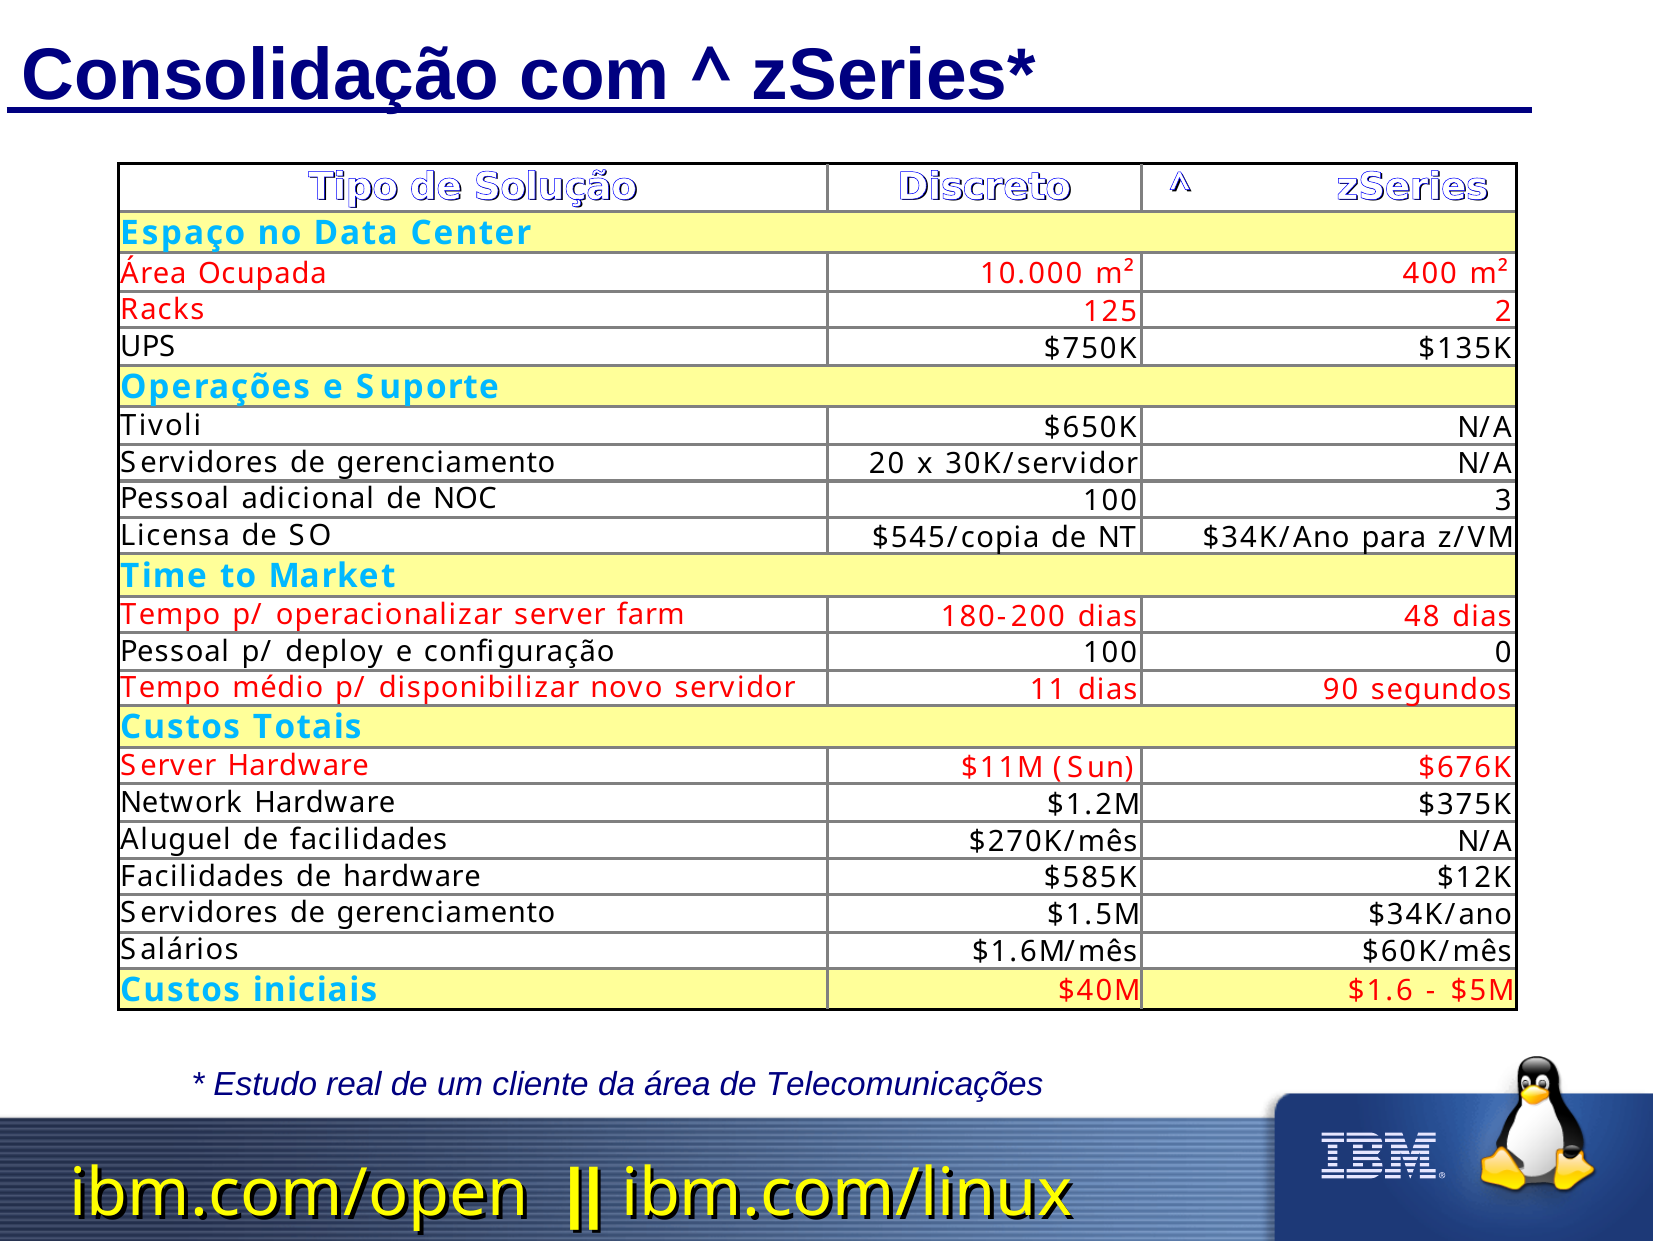

Consolidação com ^ zSeries*
* Estudo real de um cliente da área de Telecomunicações